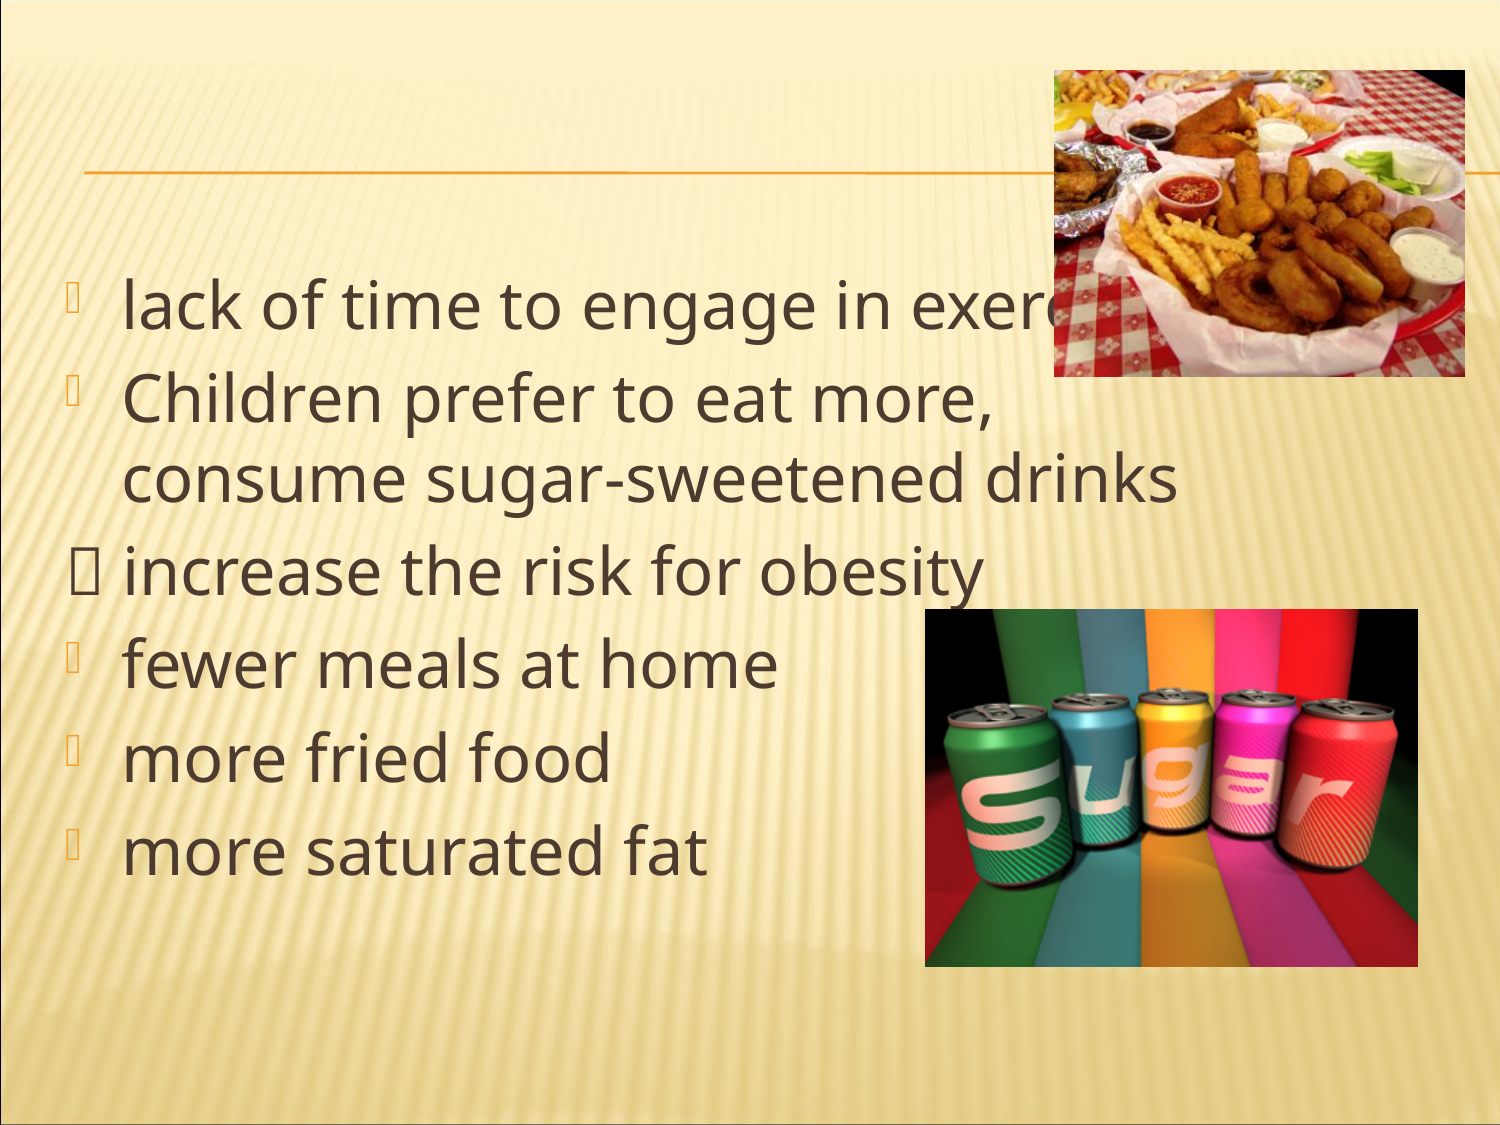

# lack of time to engage in exercise
Children prefer to eat more,
consume sugar-sweetened drinks
 increase the risk for obesity
fewer meals at home
more fried food
more saturated fat